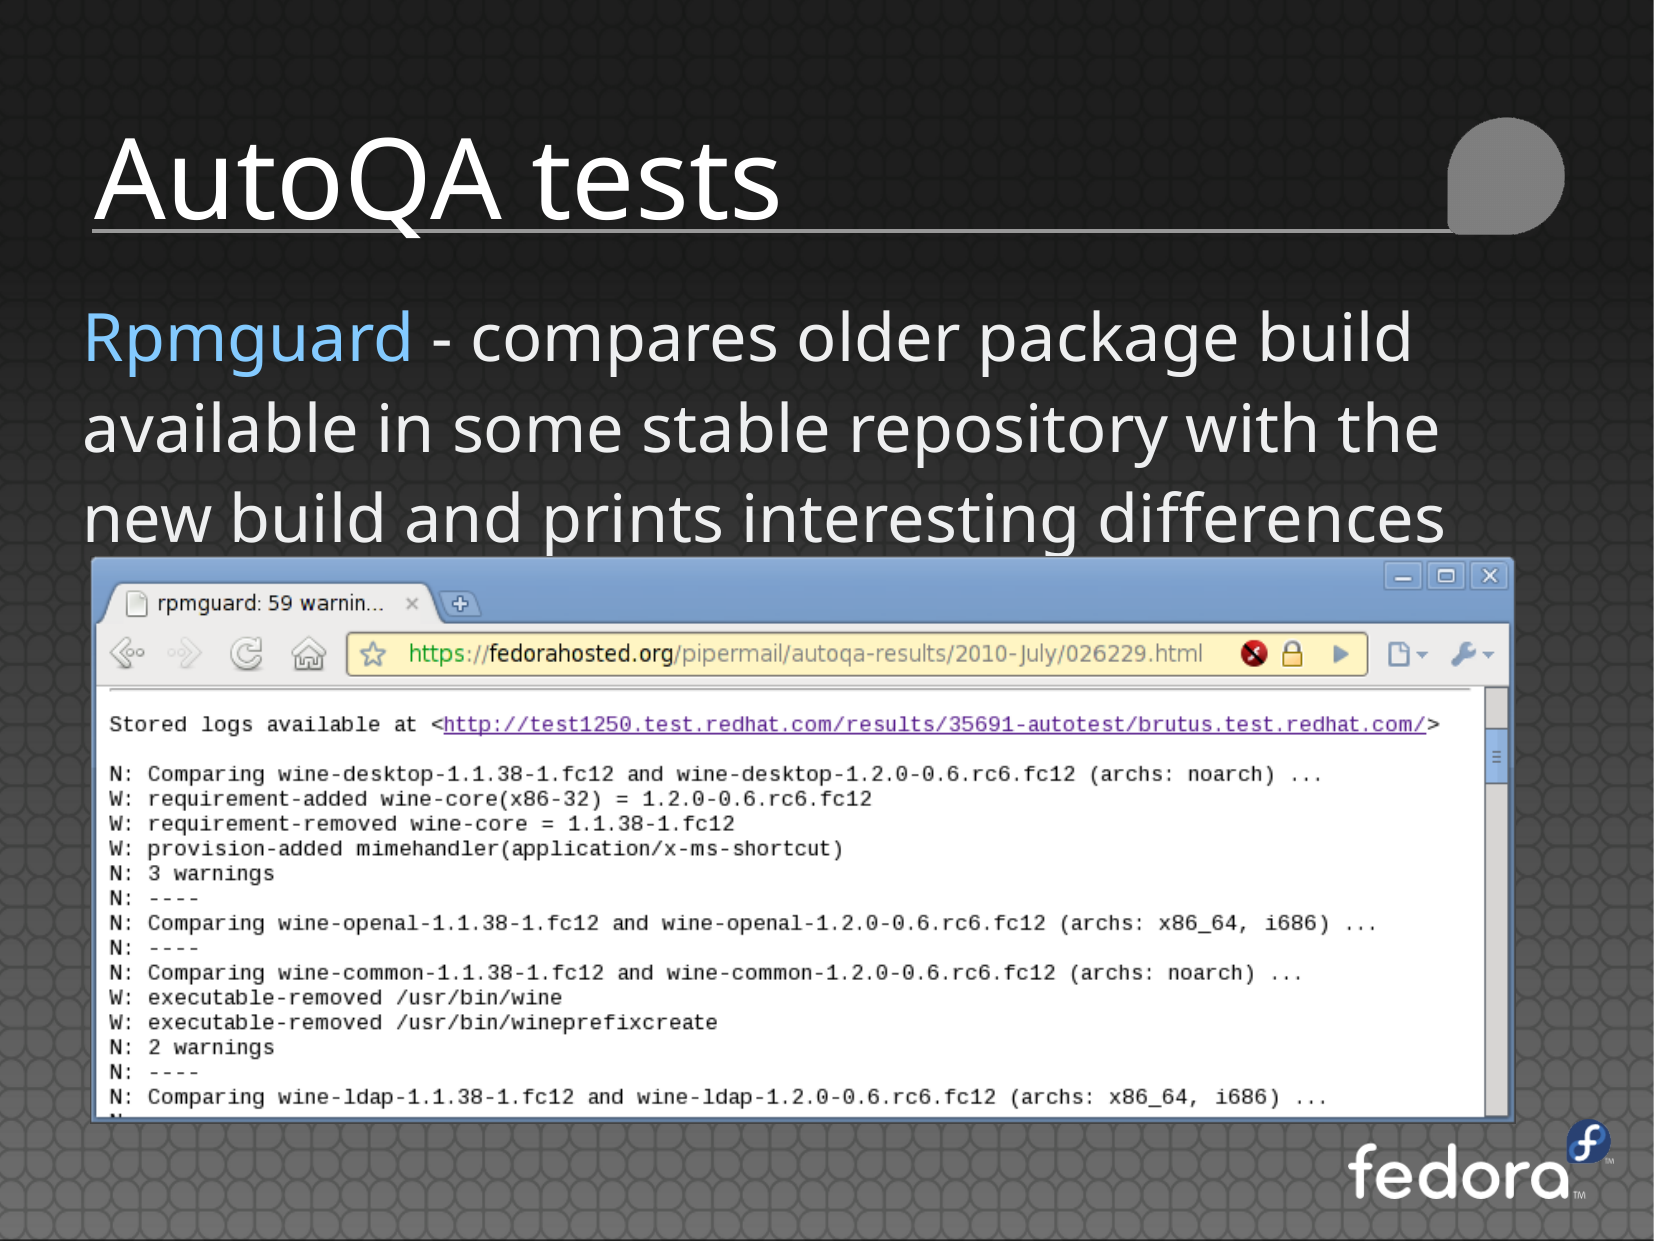

AutoQA tests
# Rpmguard - compares older package build available in some stable repository with the new build and prints interesting differences